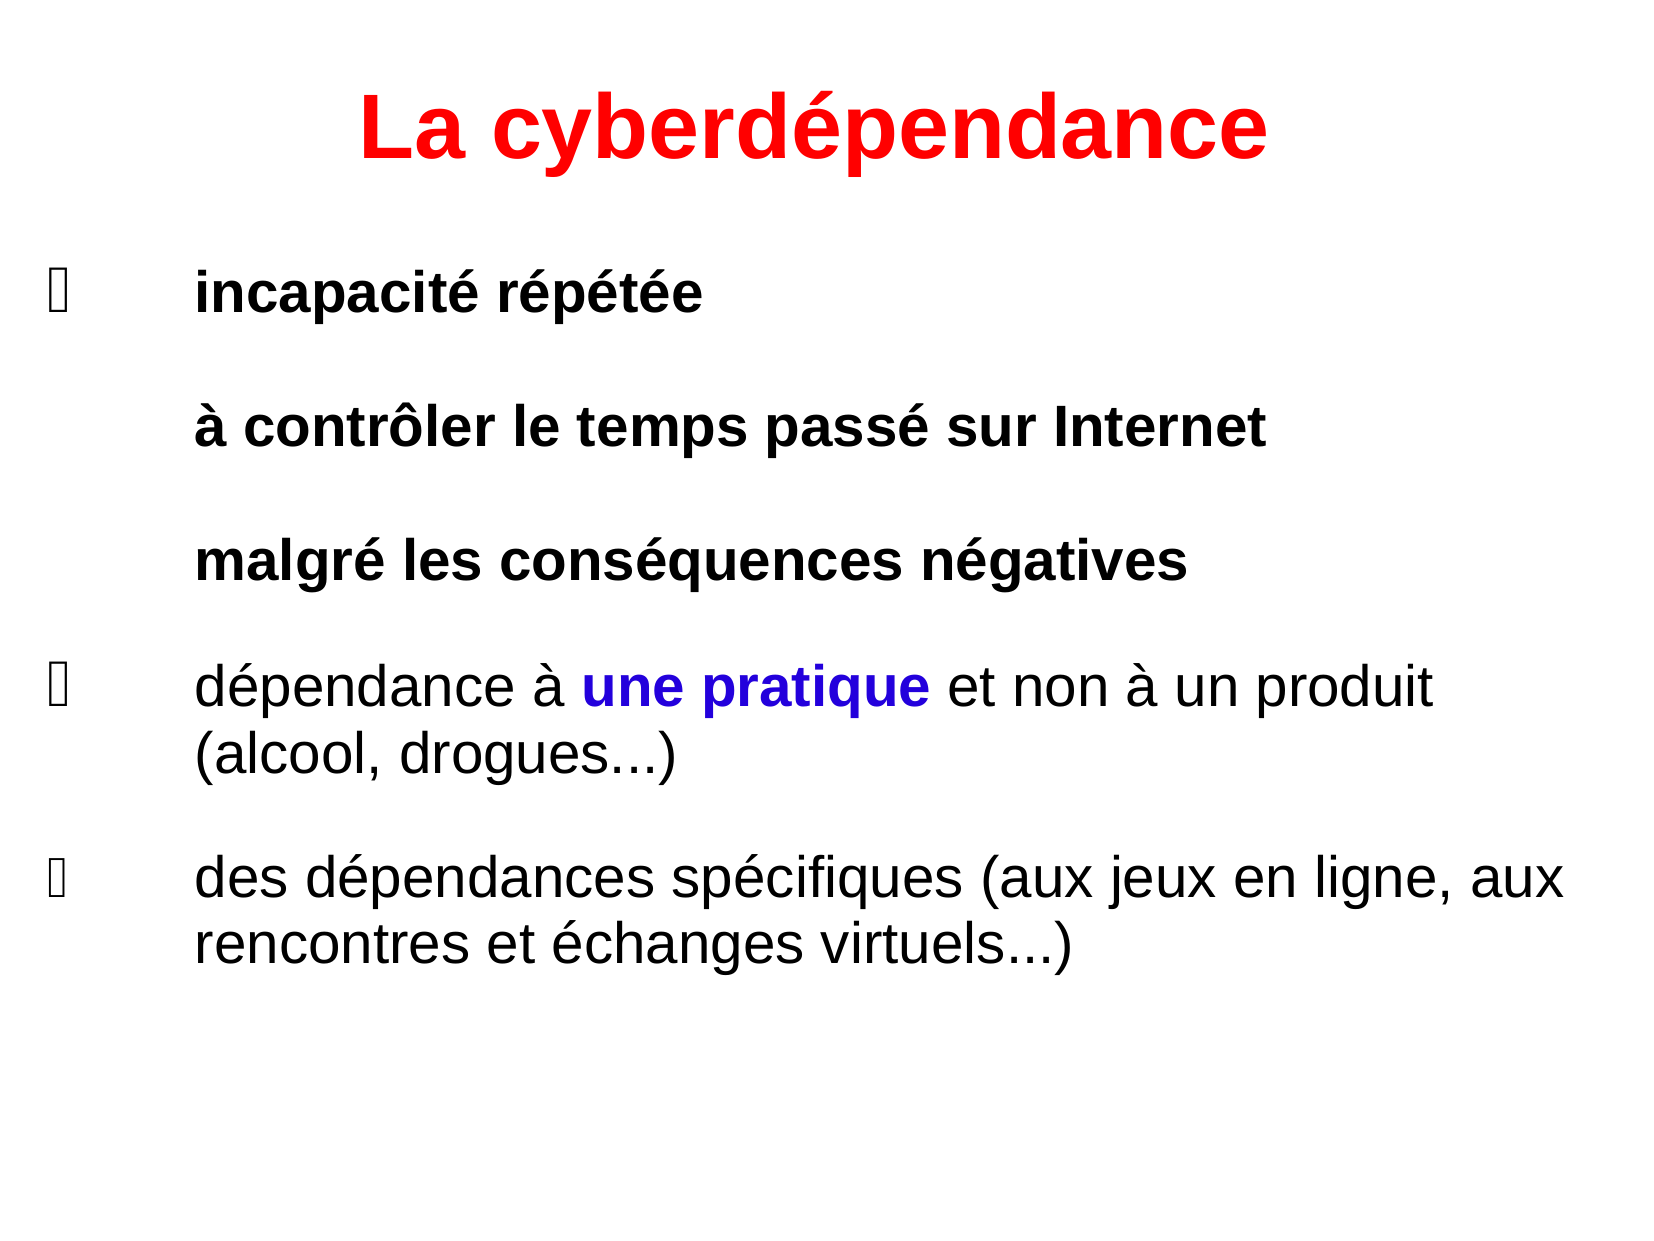

# La cyberdépendance
		incapacité répétée
 		à contrôler le temps passé sur Internet
 		malgré les conséquences négatives
		dépendance à une pratique et non à un produit 				(alcool, drogues...)
		des dépendances spécifiques (aux jeux en ligne, aux			rencontres et échanges virtuels...)